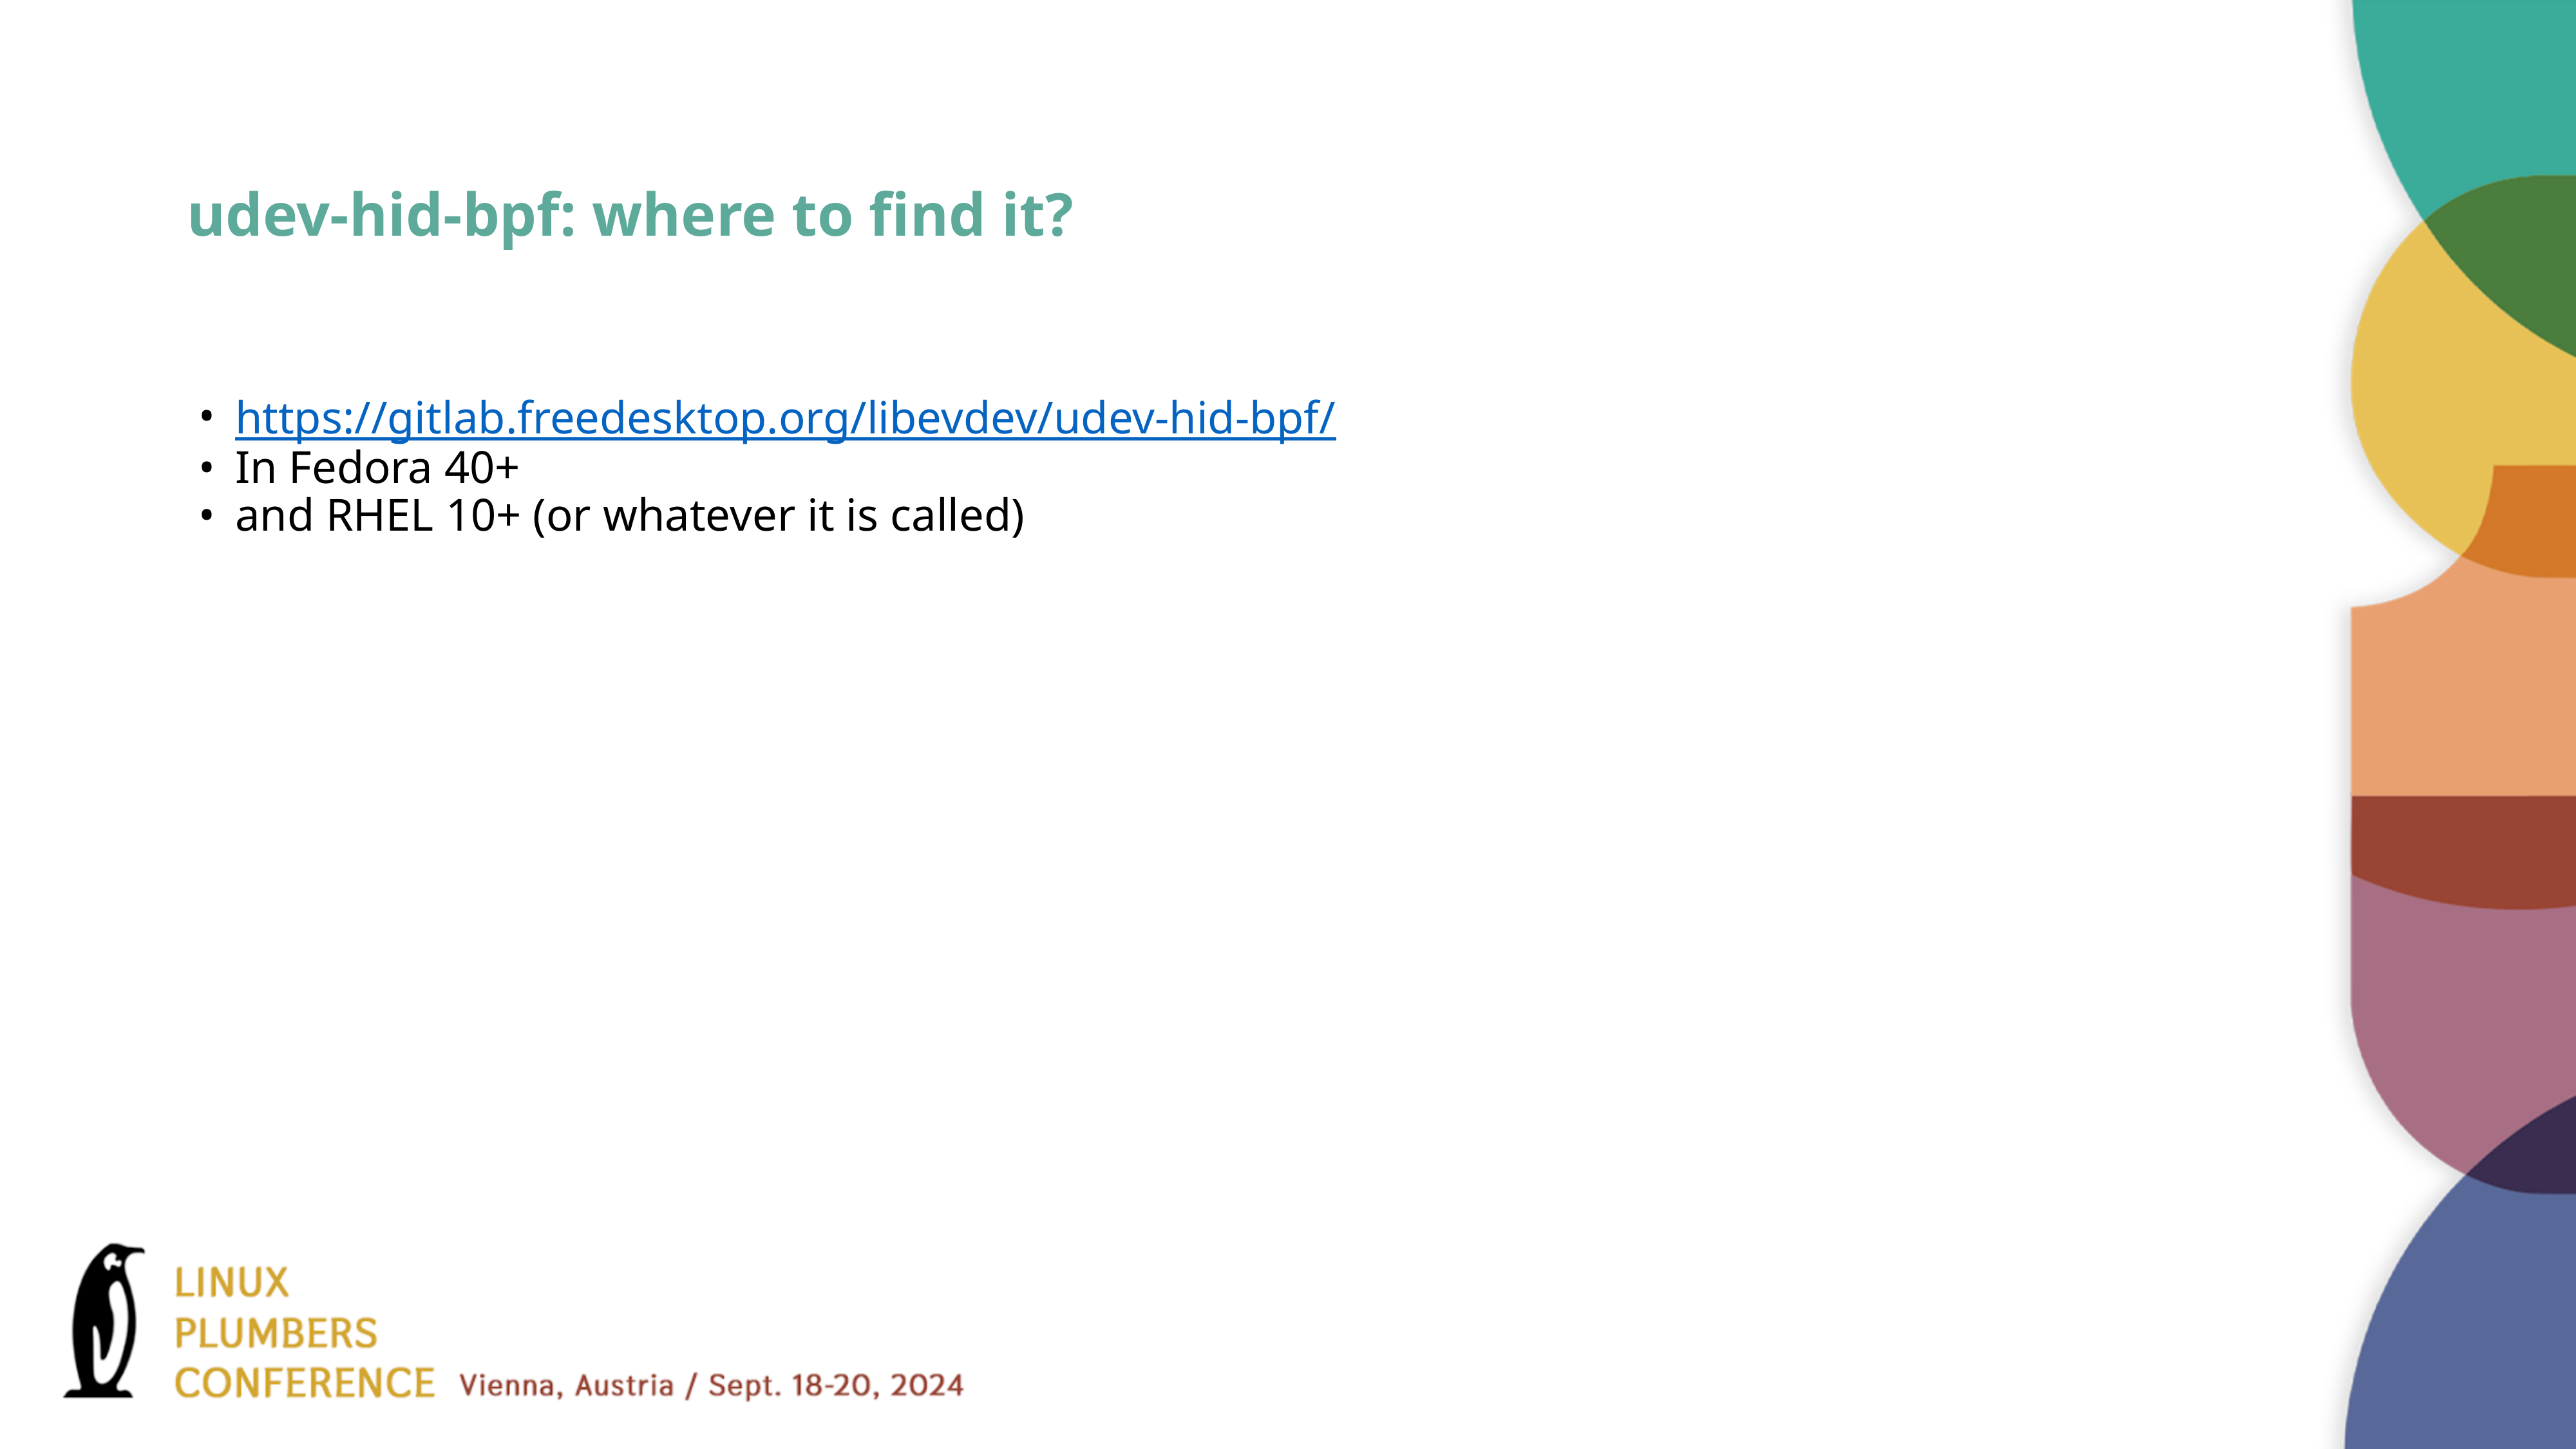

# udev-hid-bpf: where to find it?
https://gitlab.freedesktop.org/libevdev/udev-hid-bpf/
In Fedora 40+
and RHEL 10+ (or whatever it is called)